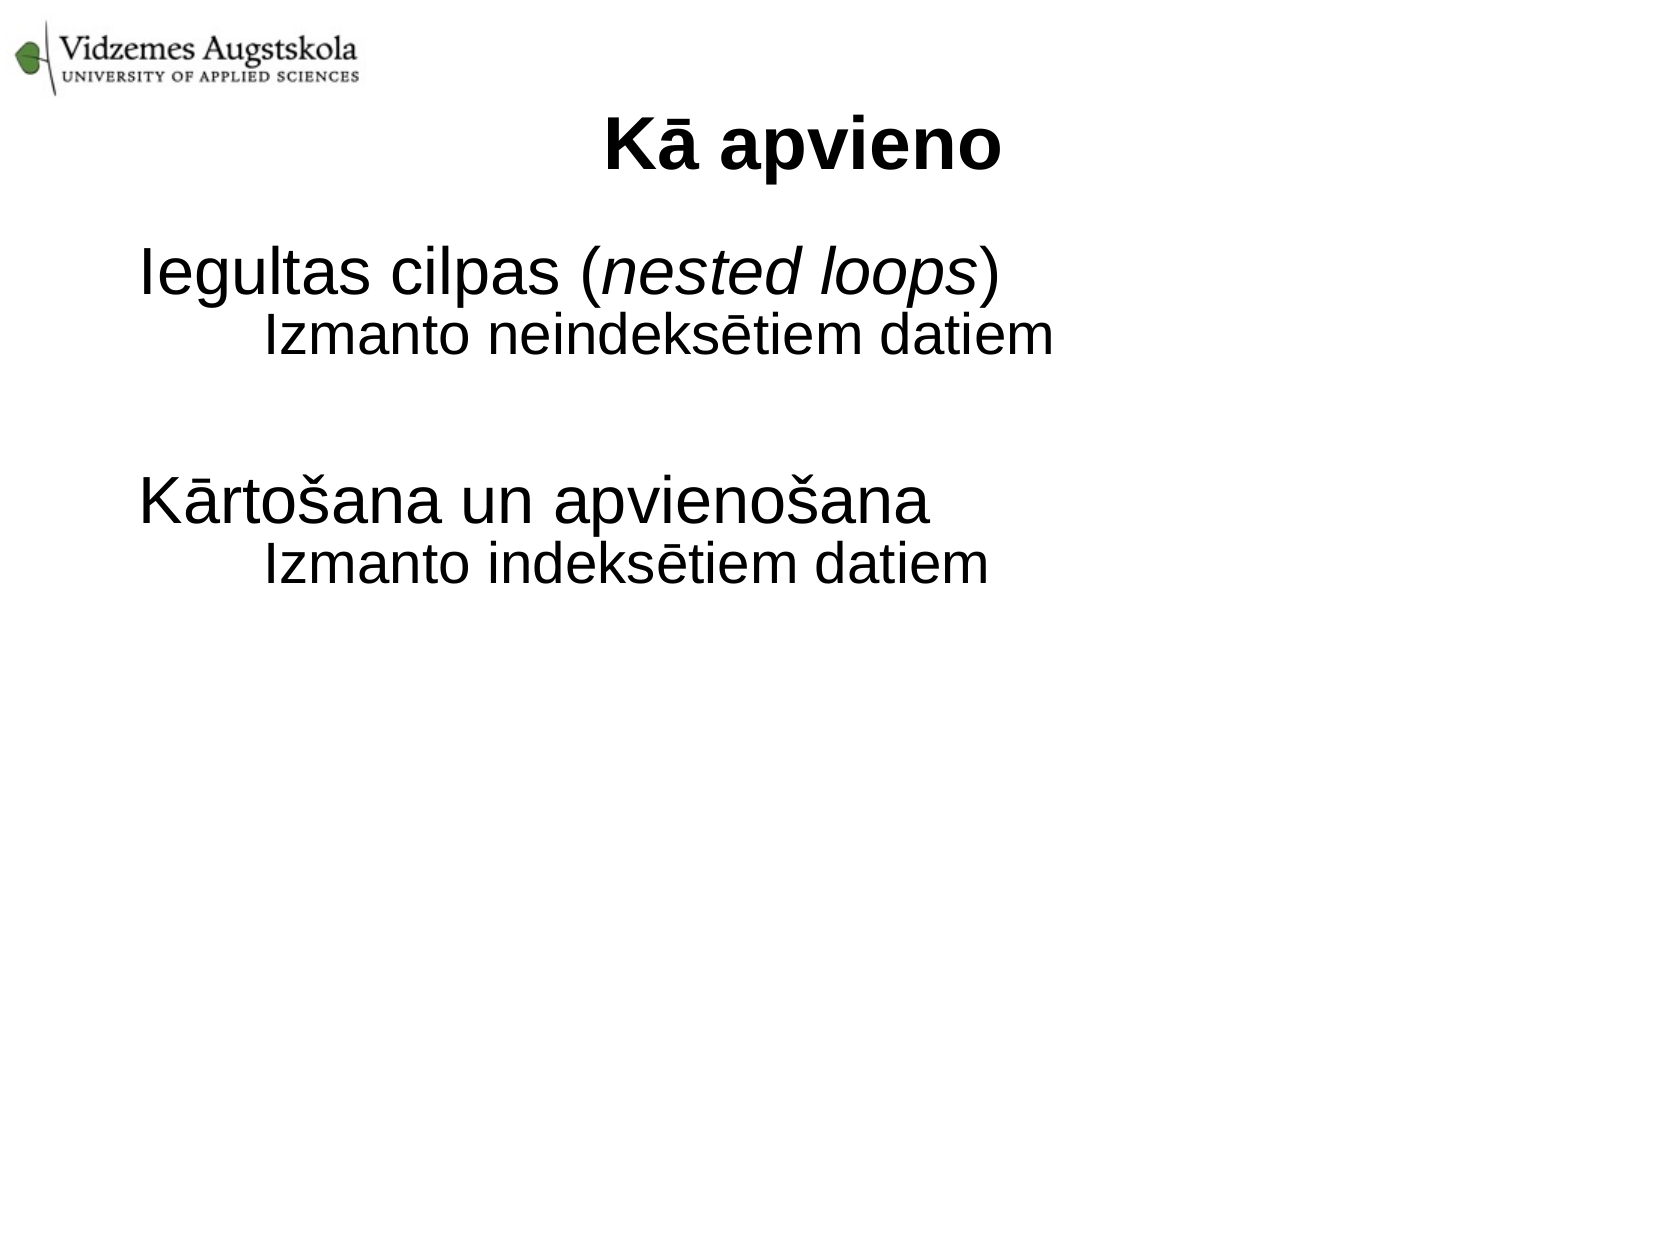

# Kā apvieno
Iegultas cilpas (nested loops)
Izmanto neindeksētiem datiem
Kārtošana un apvienošana
Izmanto indeksētiem datiem